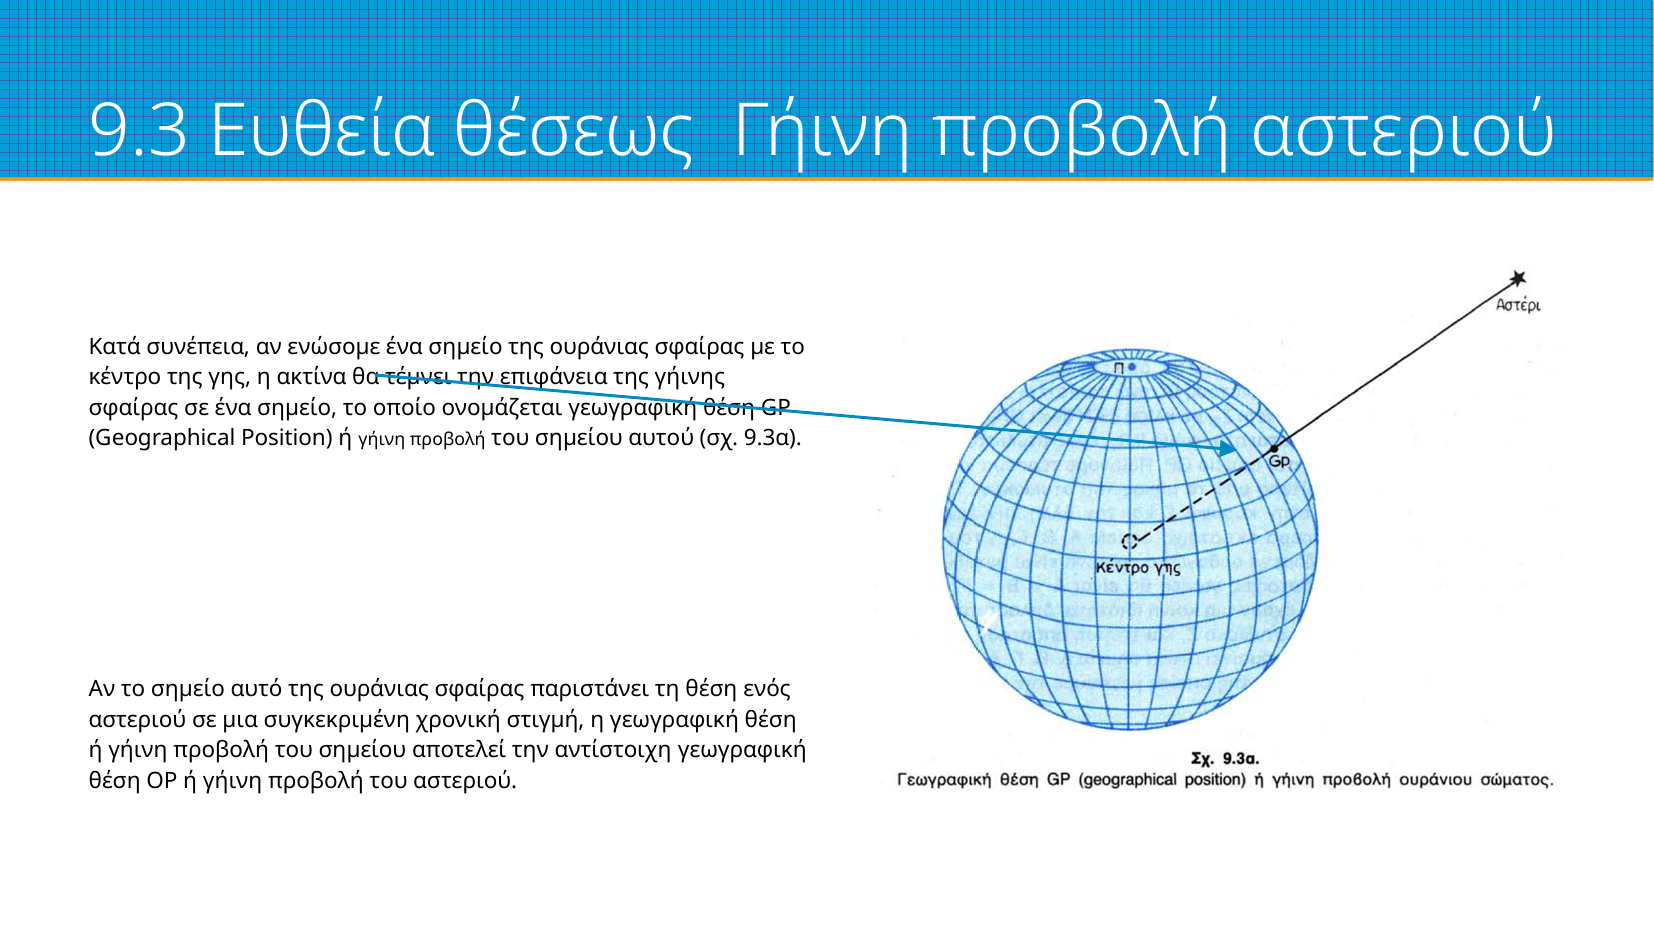

# 9.3 Ευθεία θέσεως Γήινη προβολή αστεριού
Κατά συνέπεια, αν ενώσομε ένα σημείο της ουράνιας σφαίρας με το κέντρο της γης, η ακτίνα θα τέμνει την επιφάνεια της γήινης σφαίρας σε ένα σημείο, το οποίο ονομάζεται γεωγραφική θέση GΡ (Geographical Position) ή γήινη προβολή του σημείου αυτού (σχ. 9.3α).
Αν το σημείο αυτό της ουράνιας σφαίρας παριστάνει τη θέση ενός αστεριού σε μια συγκεκριμένη χρονική στιγμή, η γεωγραφική θέση ή γήινη προβολή του σημείου αποτελεί την αντίστοιχη γεωγραφική θέση ΟΡ ή γήινη προβολή του αστεριού.